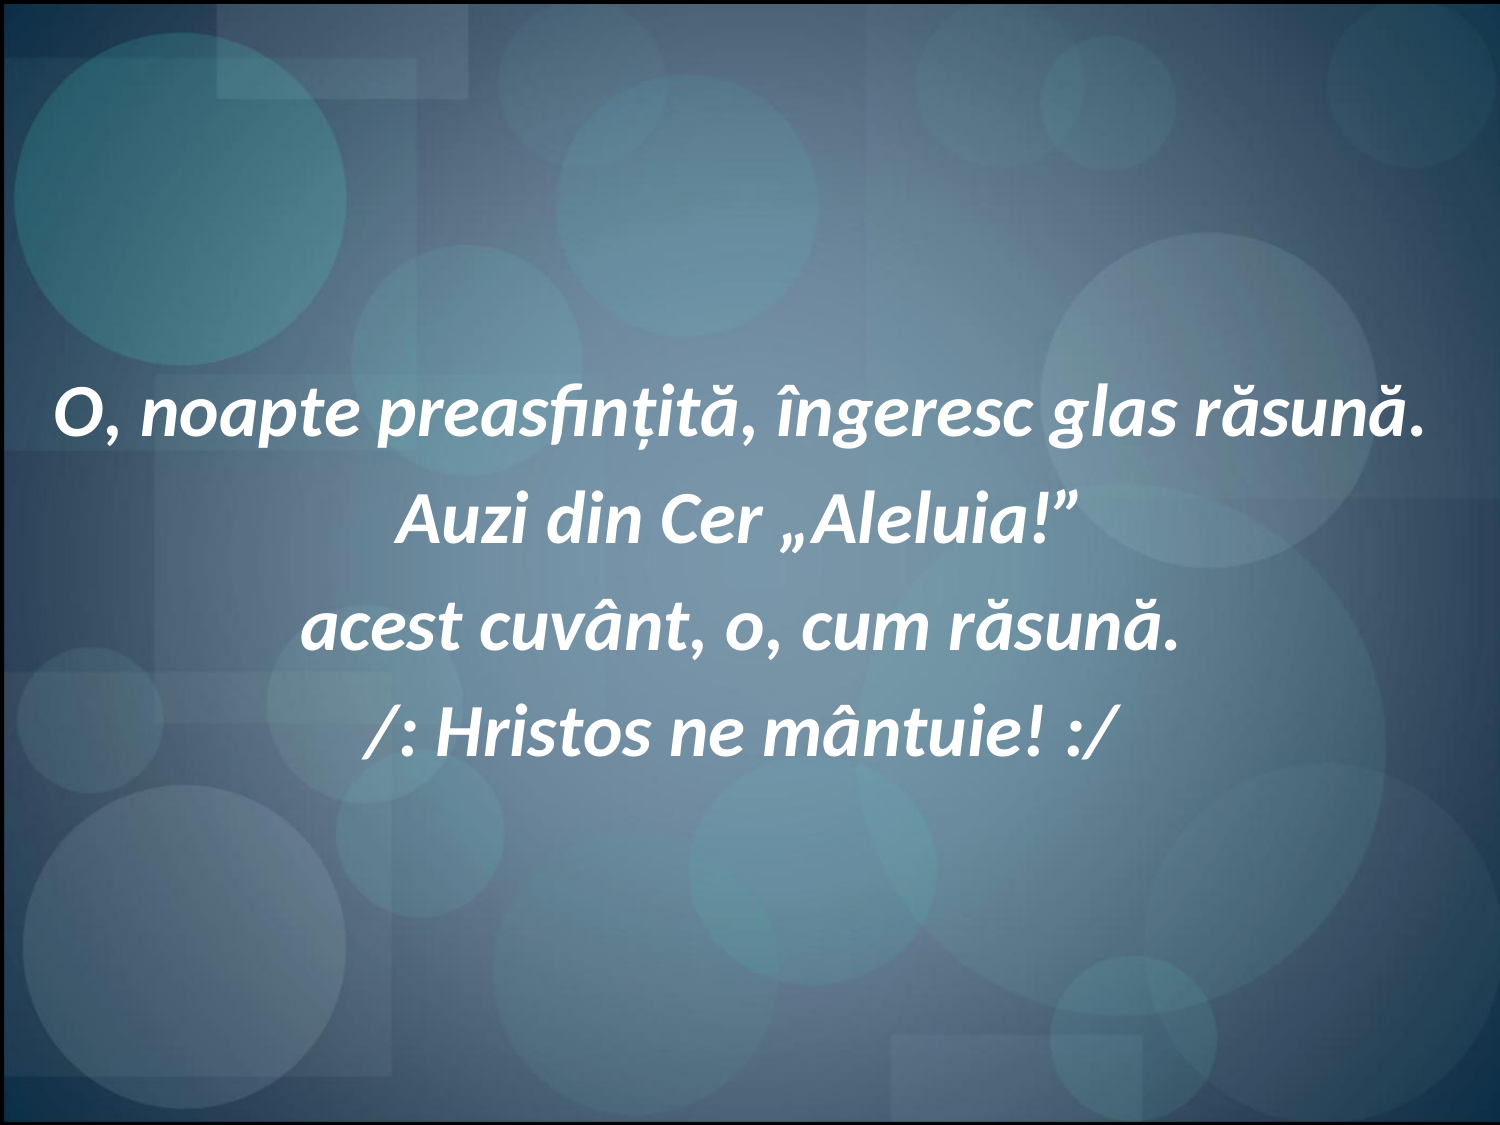

O, noapte preasfinţită, îngeresc glas răsună.
Auzi din Cer „Aleluia!”
acest cuvânt, o, cum răsună.
/: Hristos ne mântuie! :/